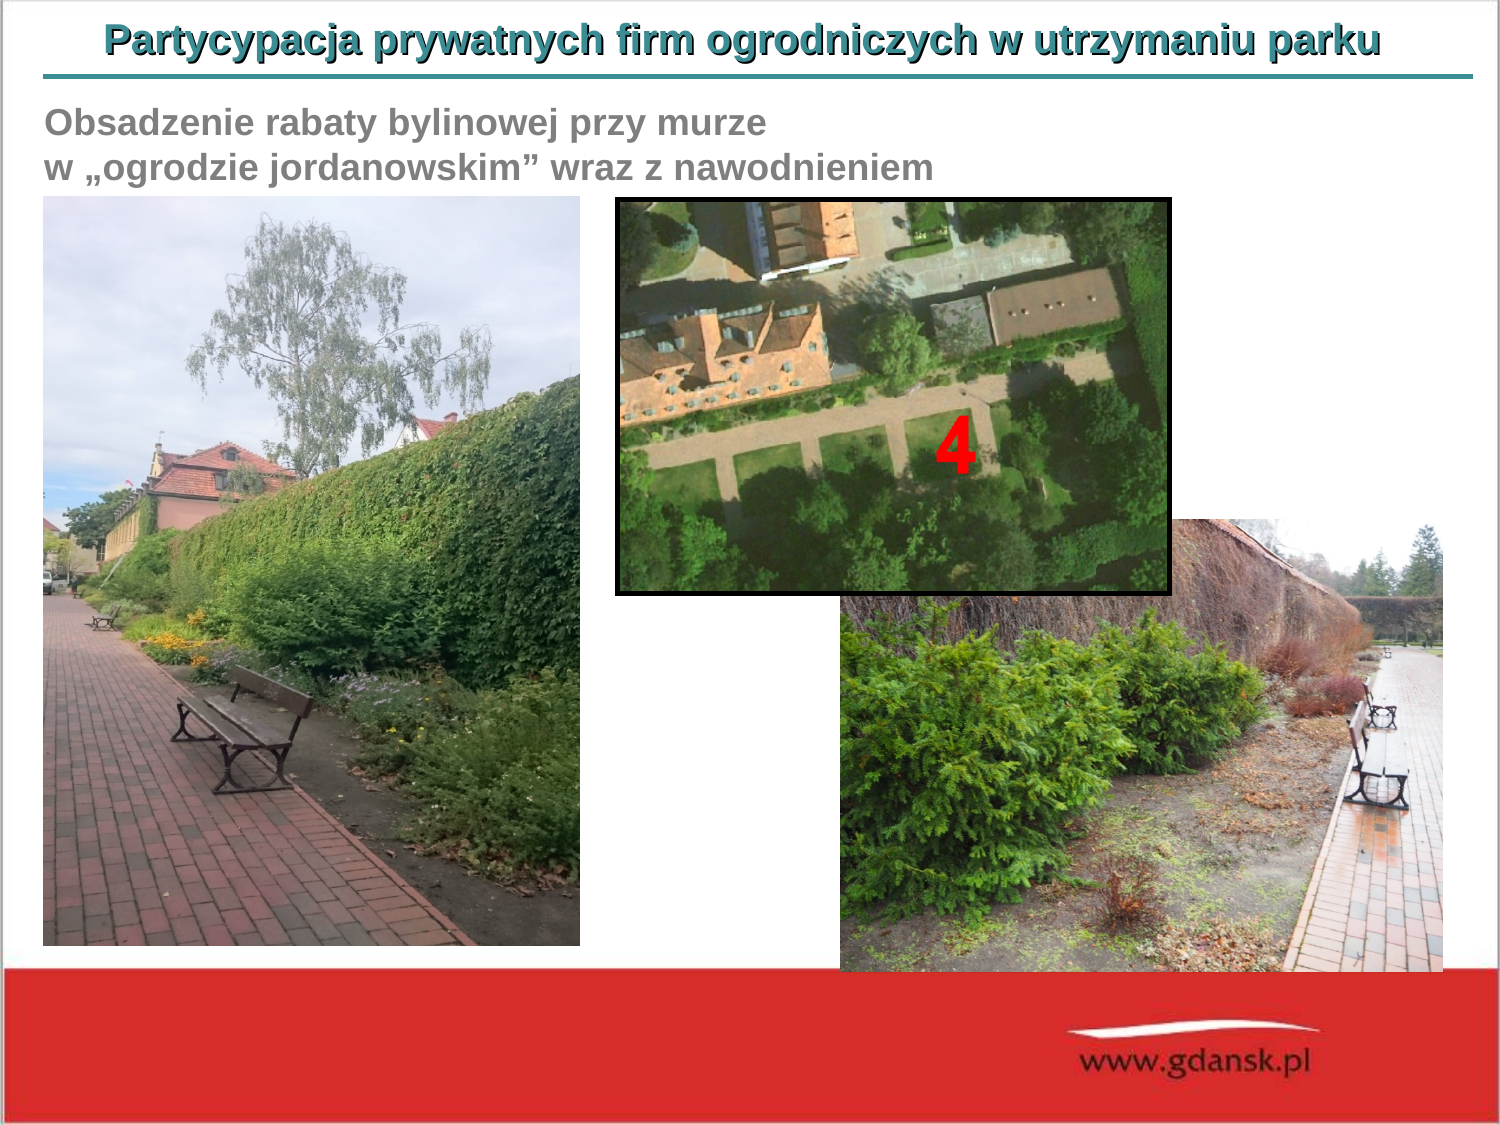

Partycypacja prywatnych firm ogrodniczych w utrzymaniu parku
Obsadzenie rabaty bylinowej przy murze
w „ogrodzie jordanowskim” wraz z nawodnieniem